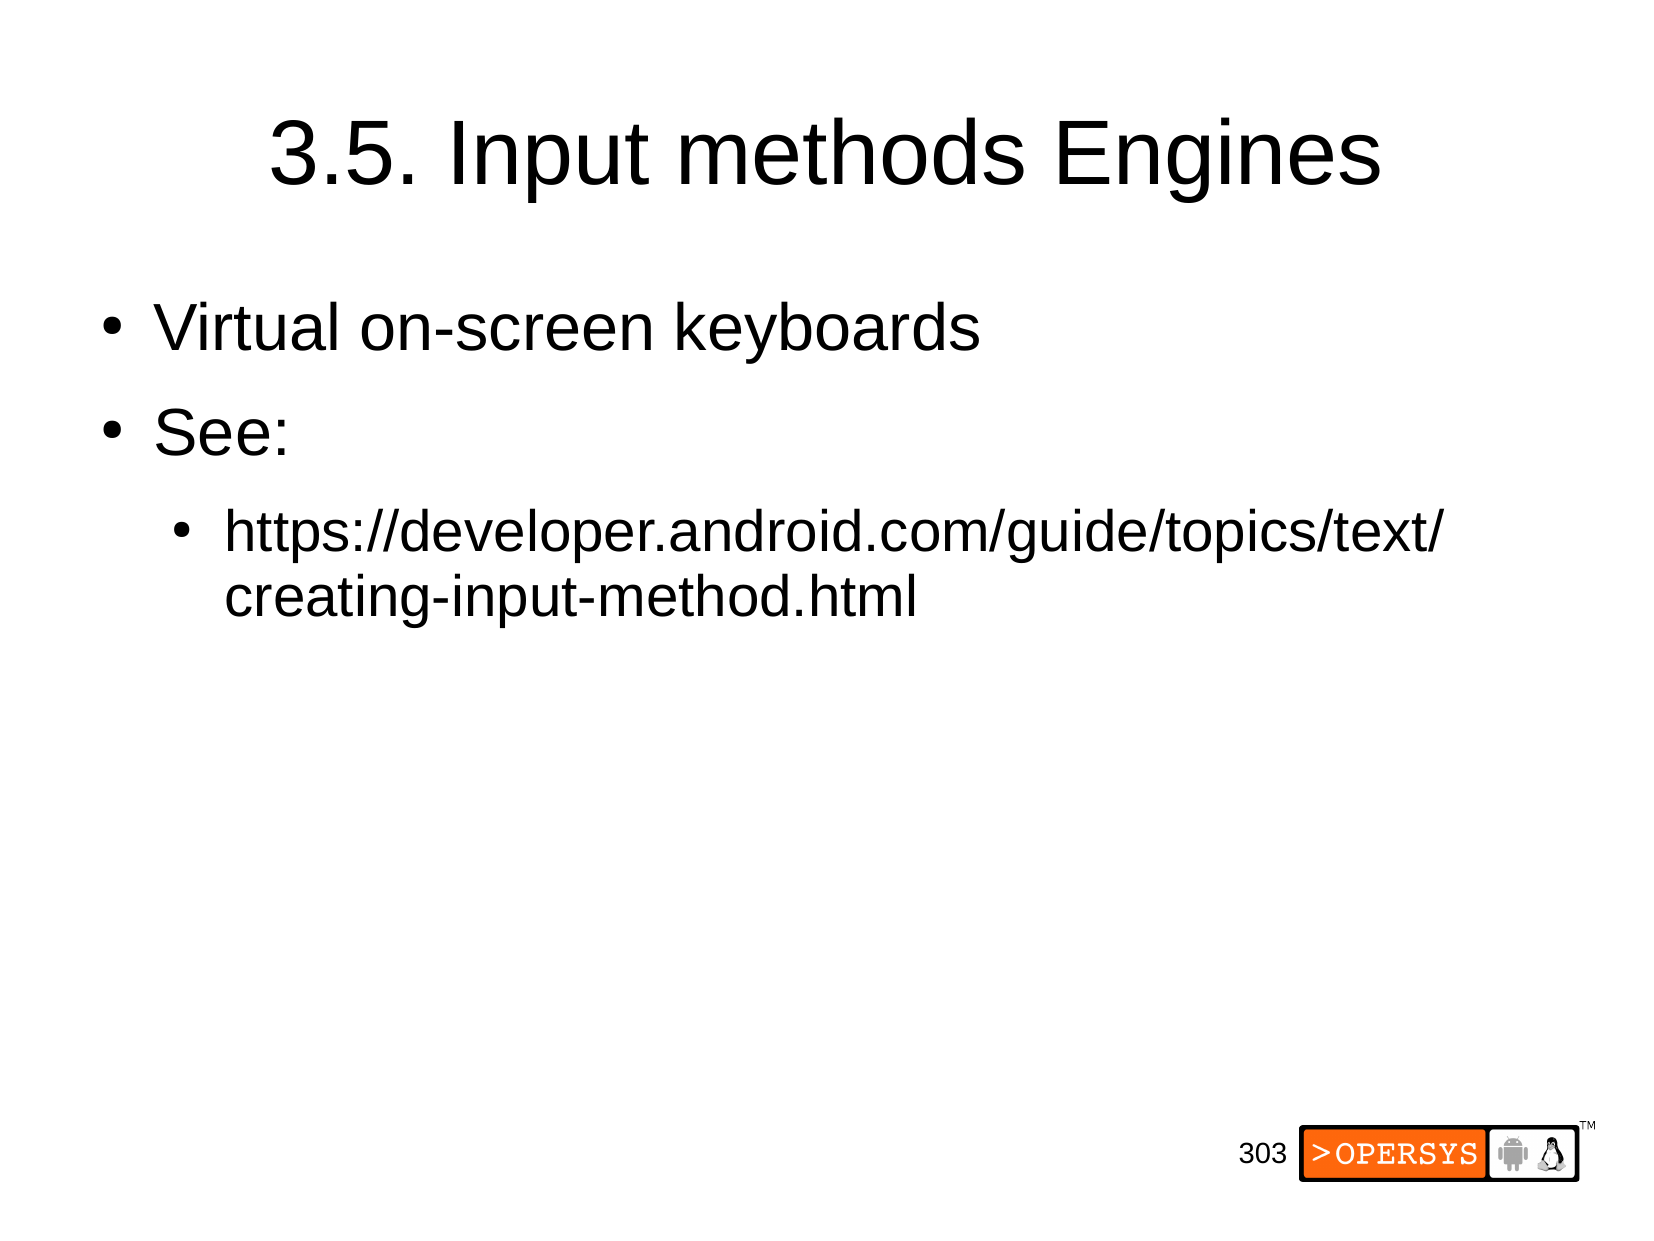

# 3.5. Input methods Engines
Virtual on-screen keyboards
See:
https://developer.android.com/guide/topics/text/creating-input-method.html